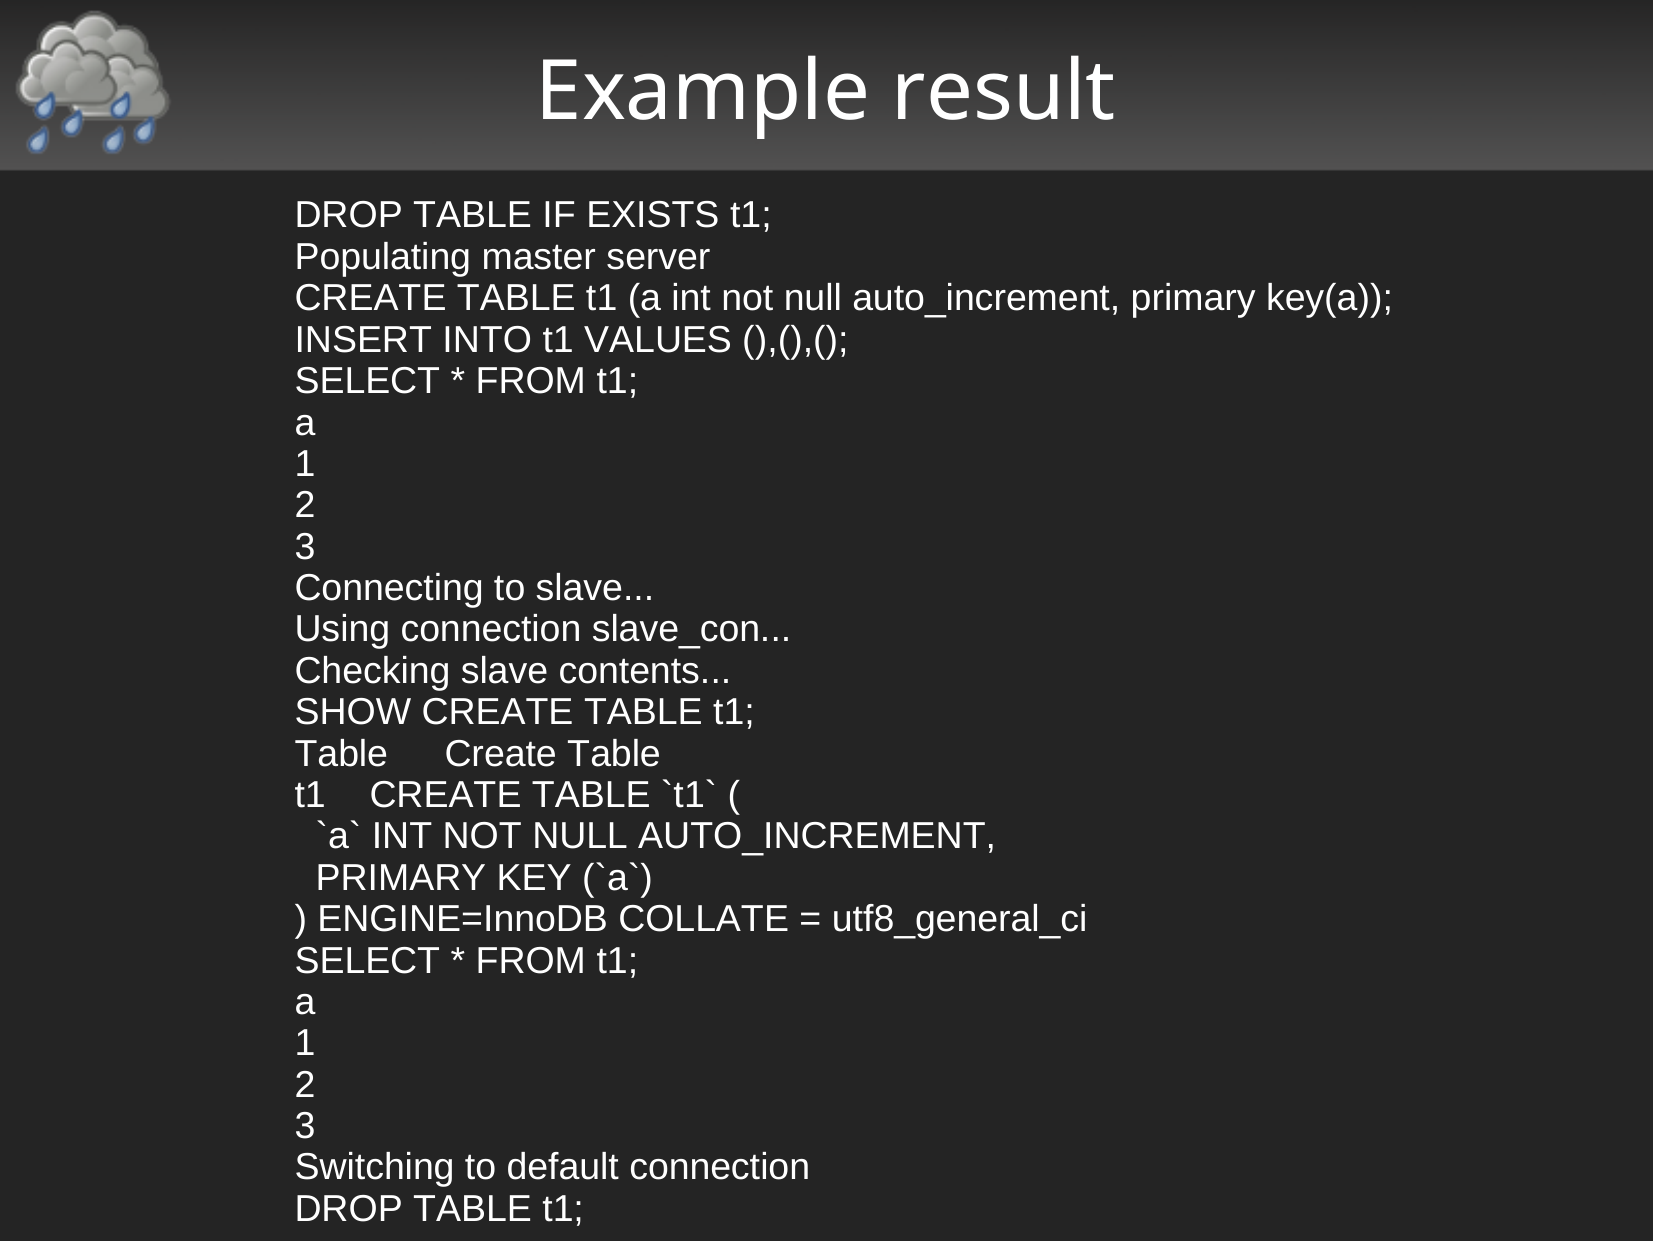

# Example result
DROP TABLE IF EXISTS t1;
Populating master server
CREATE TABLE t1 (a int not null auto_increment, primary key(a));
INSERT INTO t1 VALUES (),(),();
SELECT * FROM t1;
a
1
2
3
Connecting to slave...
Using connection slave_con...
Checking slave contents...
SHOW CREATE TABLE t1;
Table	Create Table
t1	CREATE TABLE `t1` (
 `a` INT NOT NULL AUTO_INCREMENT,
 PRIMARY KEY (`a`)
) ENGINE=InnoDB COLLATE = utf8_general_ci
SELECT * FROM t1;
a
1
2
3
Switching to default connection
DROP TABLE t1;